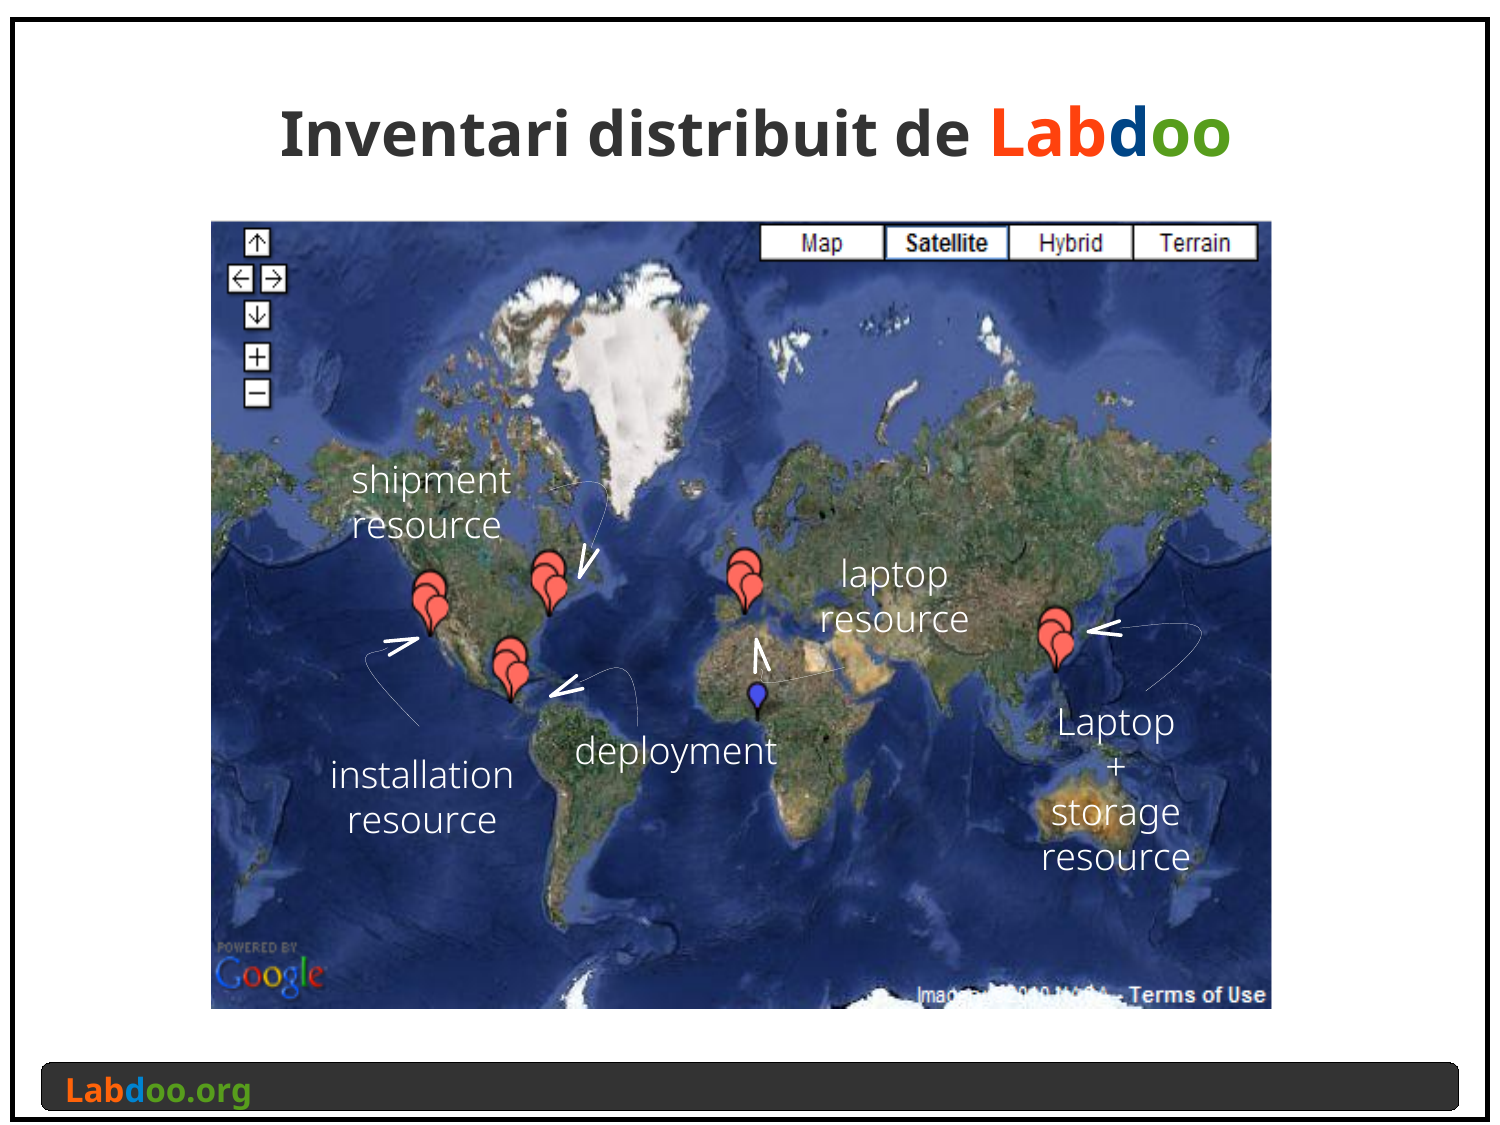

# Inventari distribuit de Labdoo
shipment resource
laptop resource
Laptop
+
storage resource
deployment
installation resource